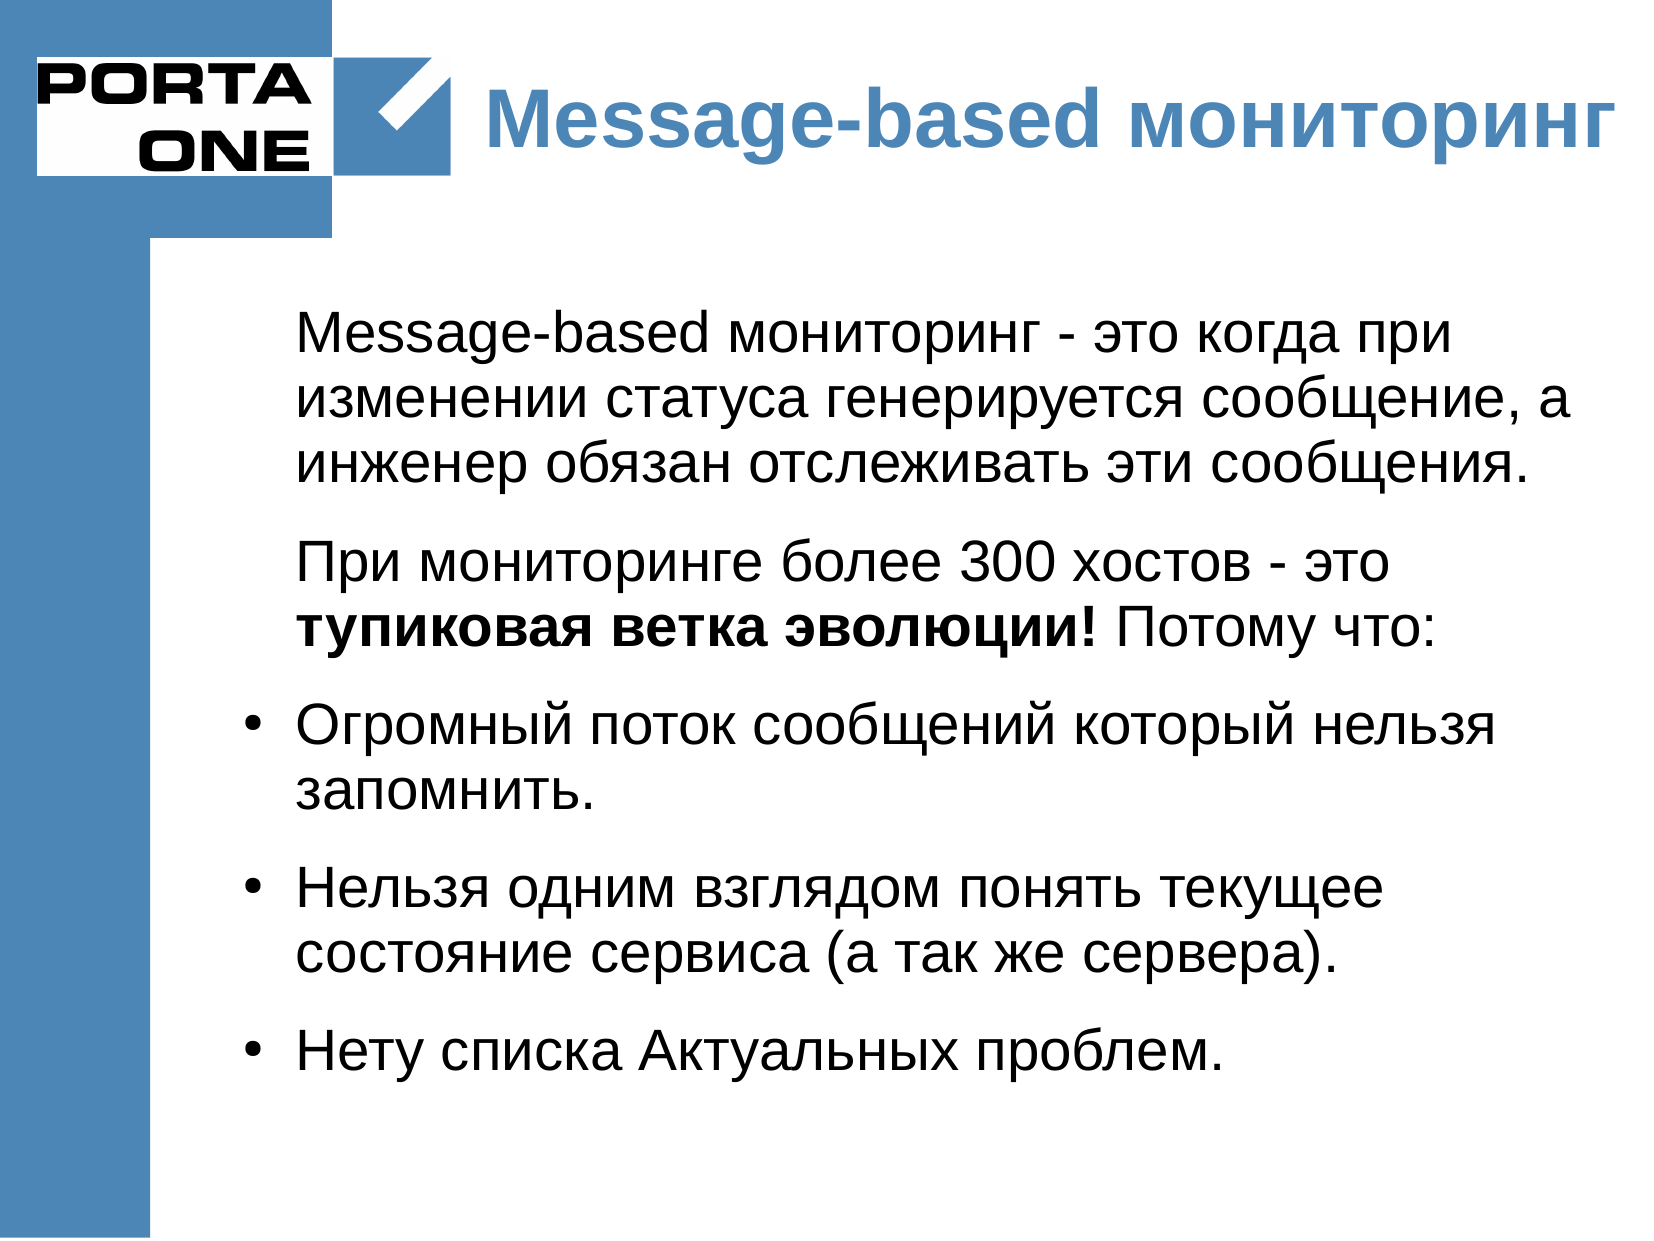

Message-based мониторинг
# Message-based мониторинг - это когда при изменении статуса генерируется сообщение, а инженер обязан отслеживать эти сообщения.
При мониторинге более 300 хостов - это тупиковая ветка эволюции! Потому что:
Огромный поток сообщений который нельзя запомнить.
Нельзя одним взглядом понять текущее состояние сервиса (а так же сервера).
Нету списка Актуальных проблем.